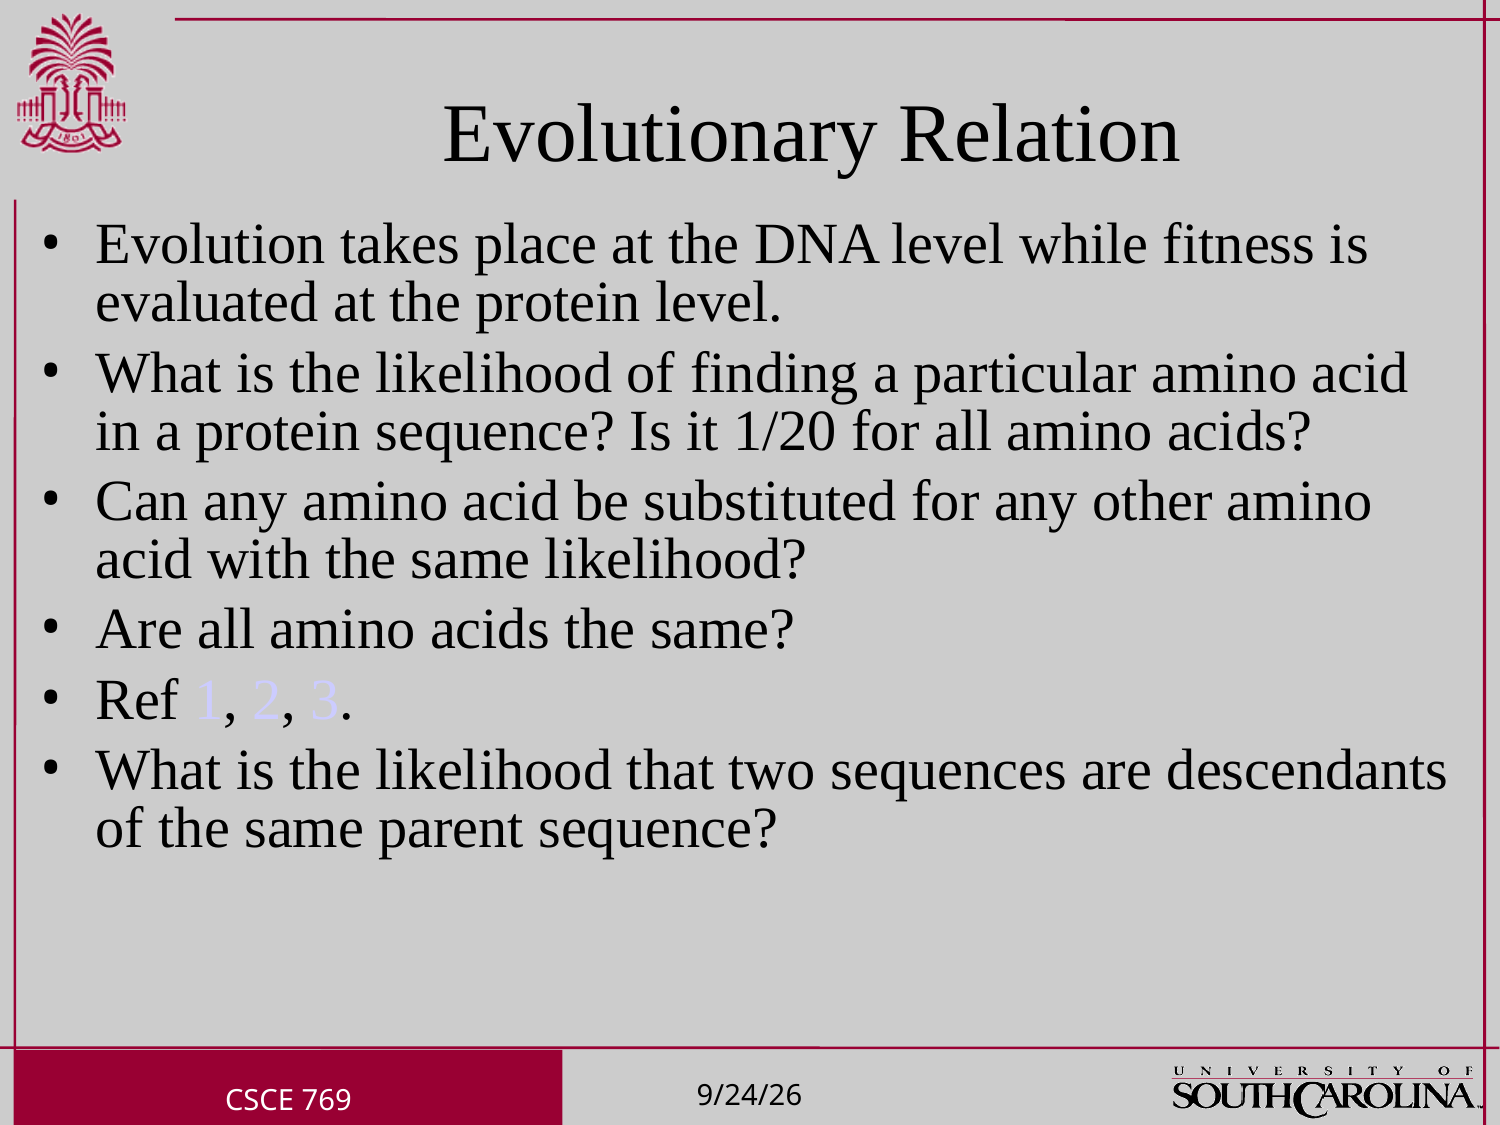

# Evolutionary Relation
Evolution takes place at the DNA level while fitness is evaluated at the protein level.
What is the likelihood of finding a particular amino acid in a protein sequence? Is it 1/20 for all amino acids?
Can any amino acid be substituted for any other amino acid with the same likelihood?
Are all amino acids the same?
Ref 1, 2, 3.
What is the likelihood that two sequences are descendants of the same parent sequence?